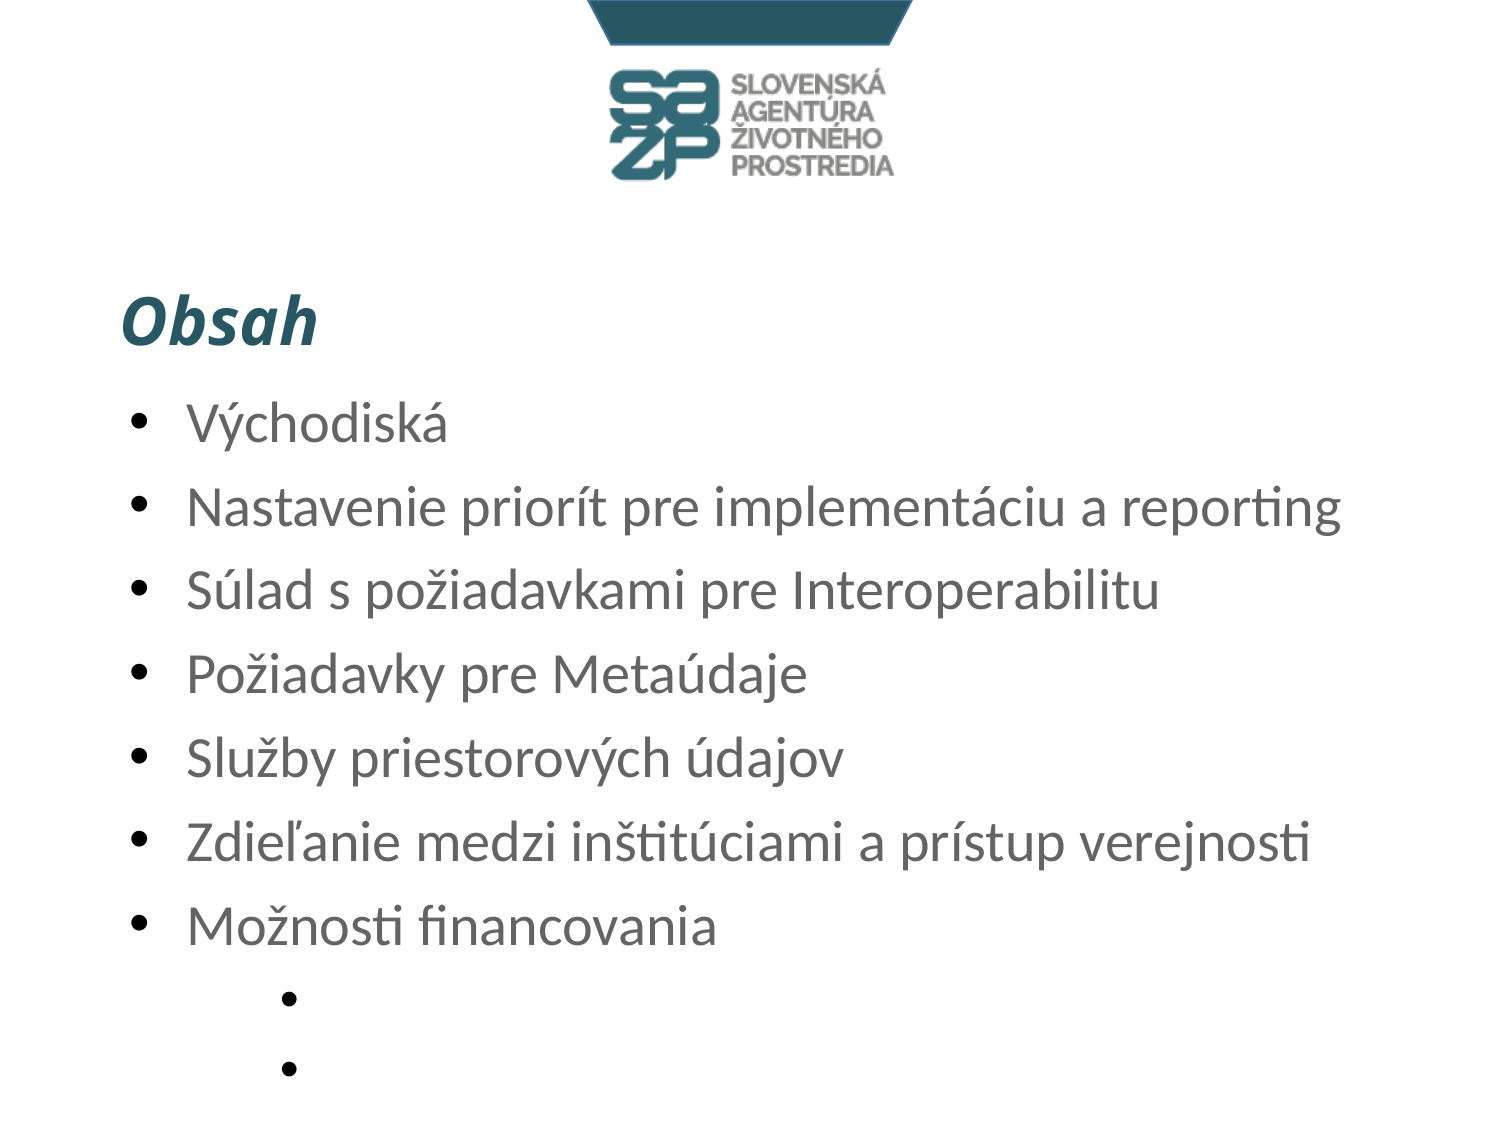

Obsah
Východiská
Nastavenie priorít pre implementáciu a reporting
Súlad s požiadavkami pre Interoperabilitu
Požiadavky pre Metaúdaje
Služby priestorových údajov
Zdieľanie medzi inštitúciami a prístup verejnosti
Možnosti financovania